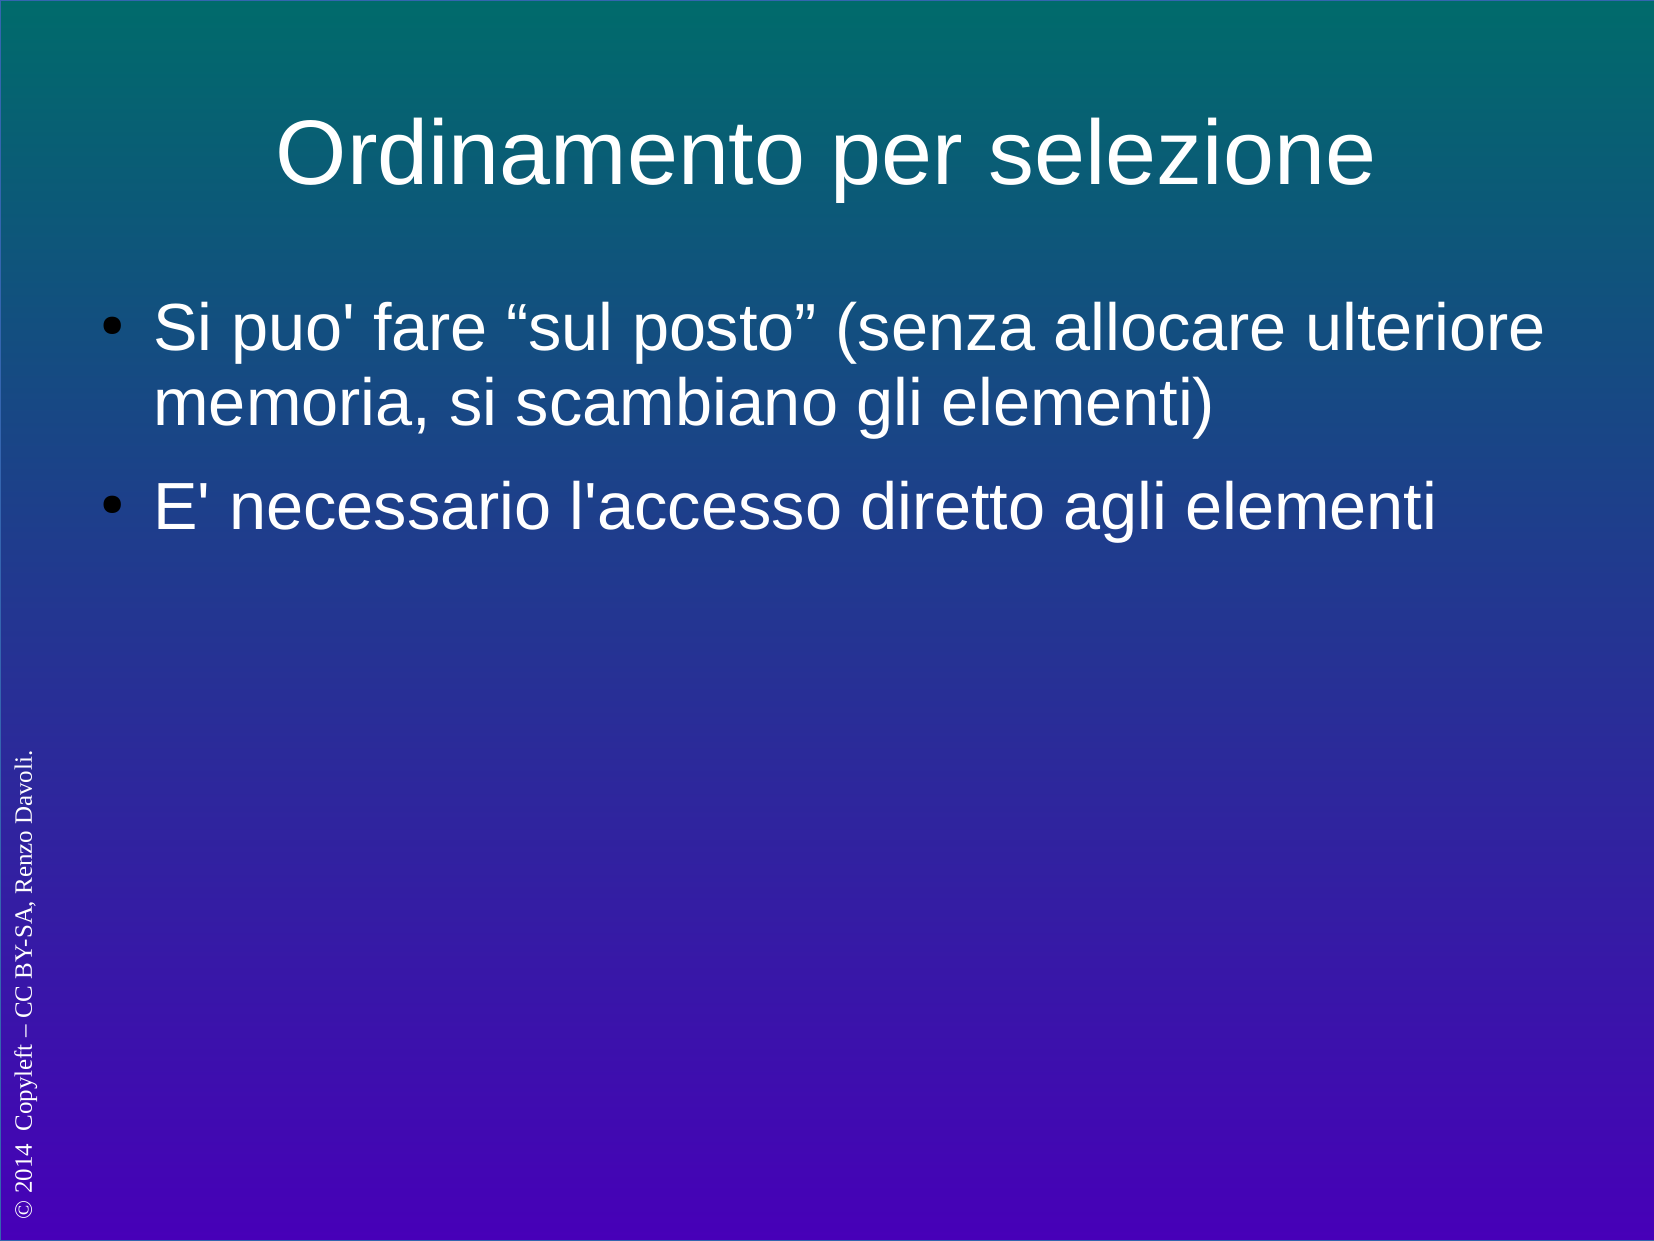

# Ordinamento per selezione
Si puo' fare “sul posto” (senza allocare ulteriore memoria, si scambiano gli elementi)
E' necessario l'accesso diretto agli elementi